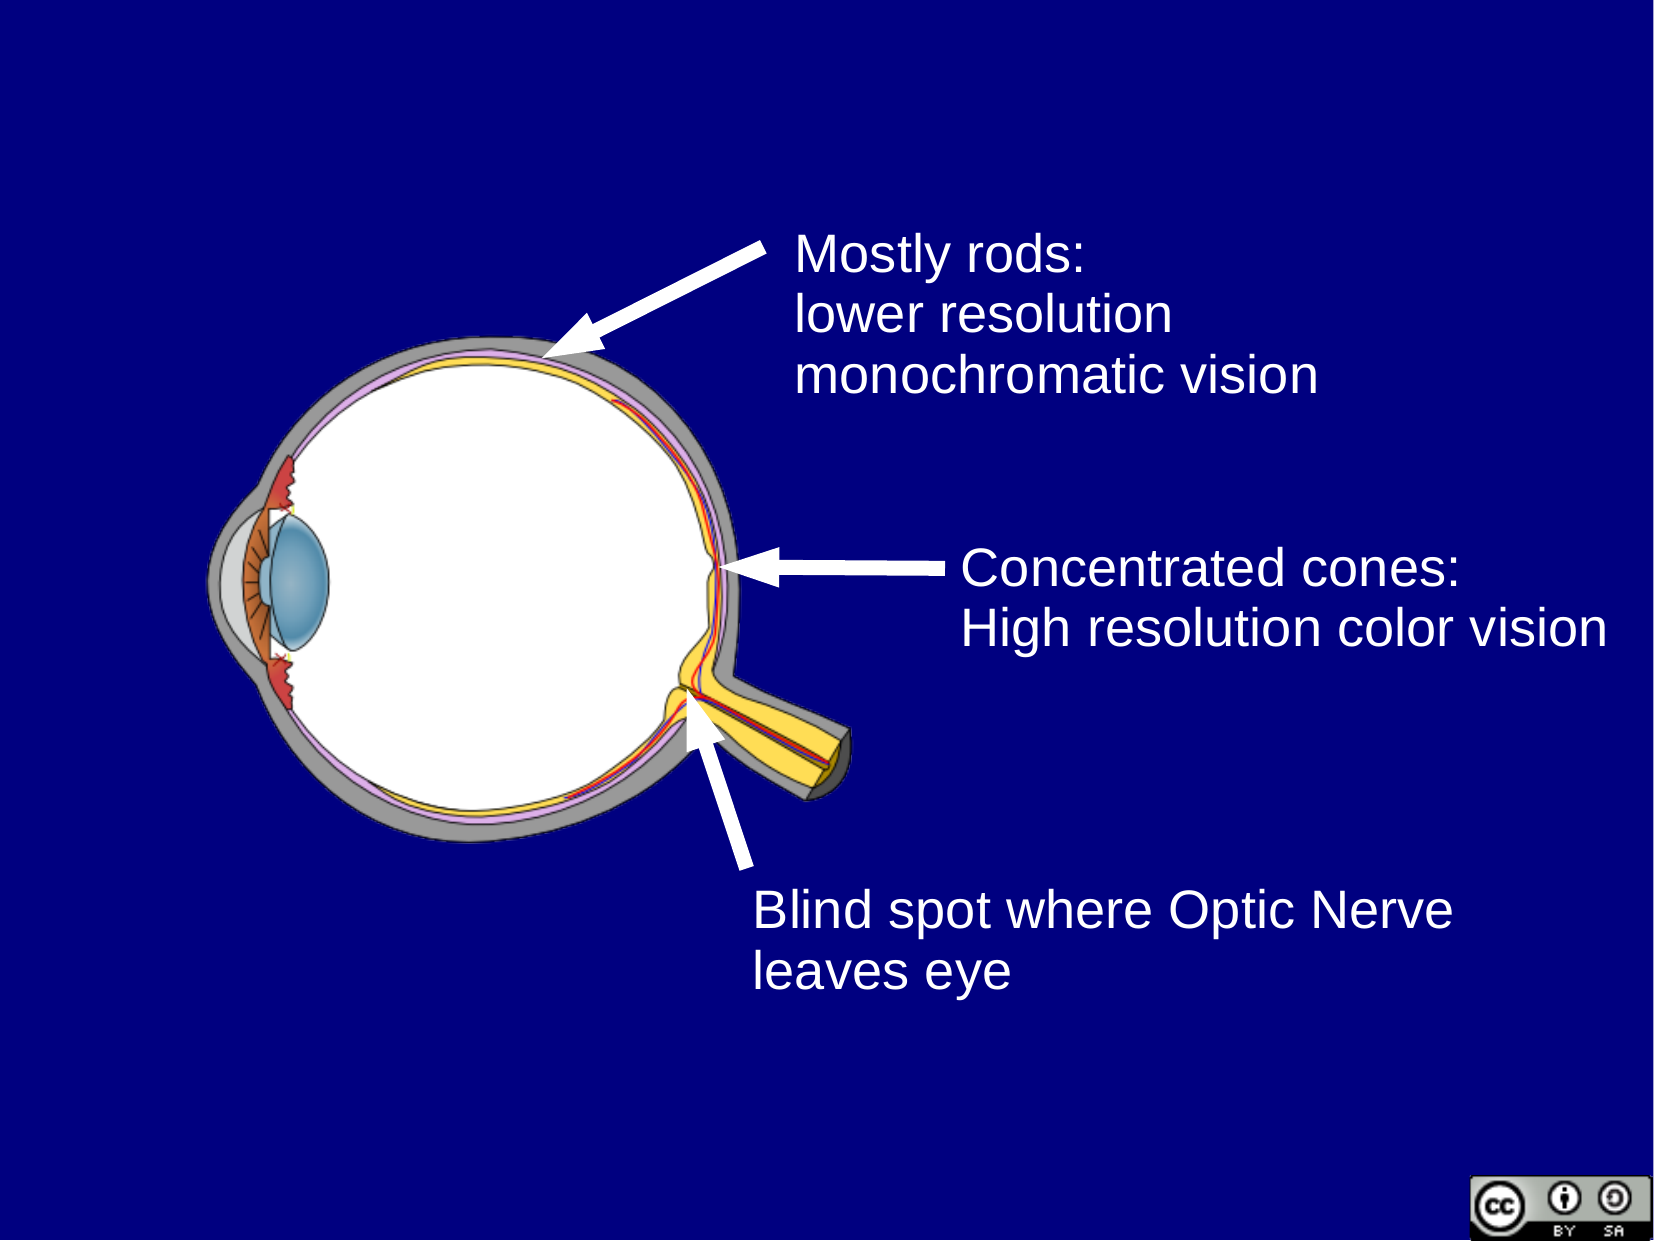

Mostly rods:
lower resolution
monochromatic vision
Concentrated cones:
High resolution color vision
Blind spot where Optic Nerve
leaves eye